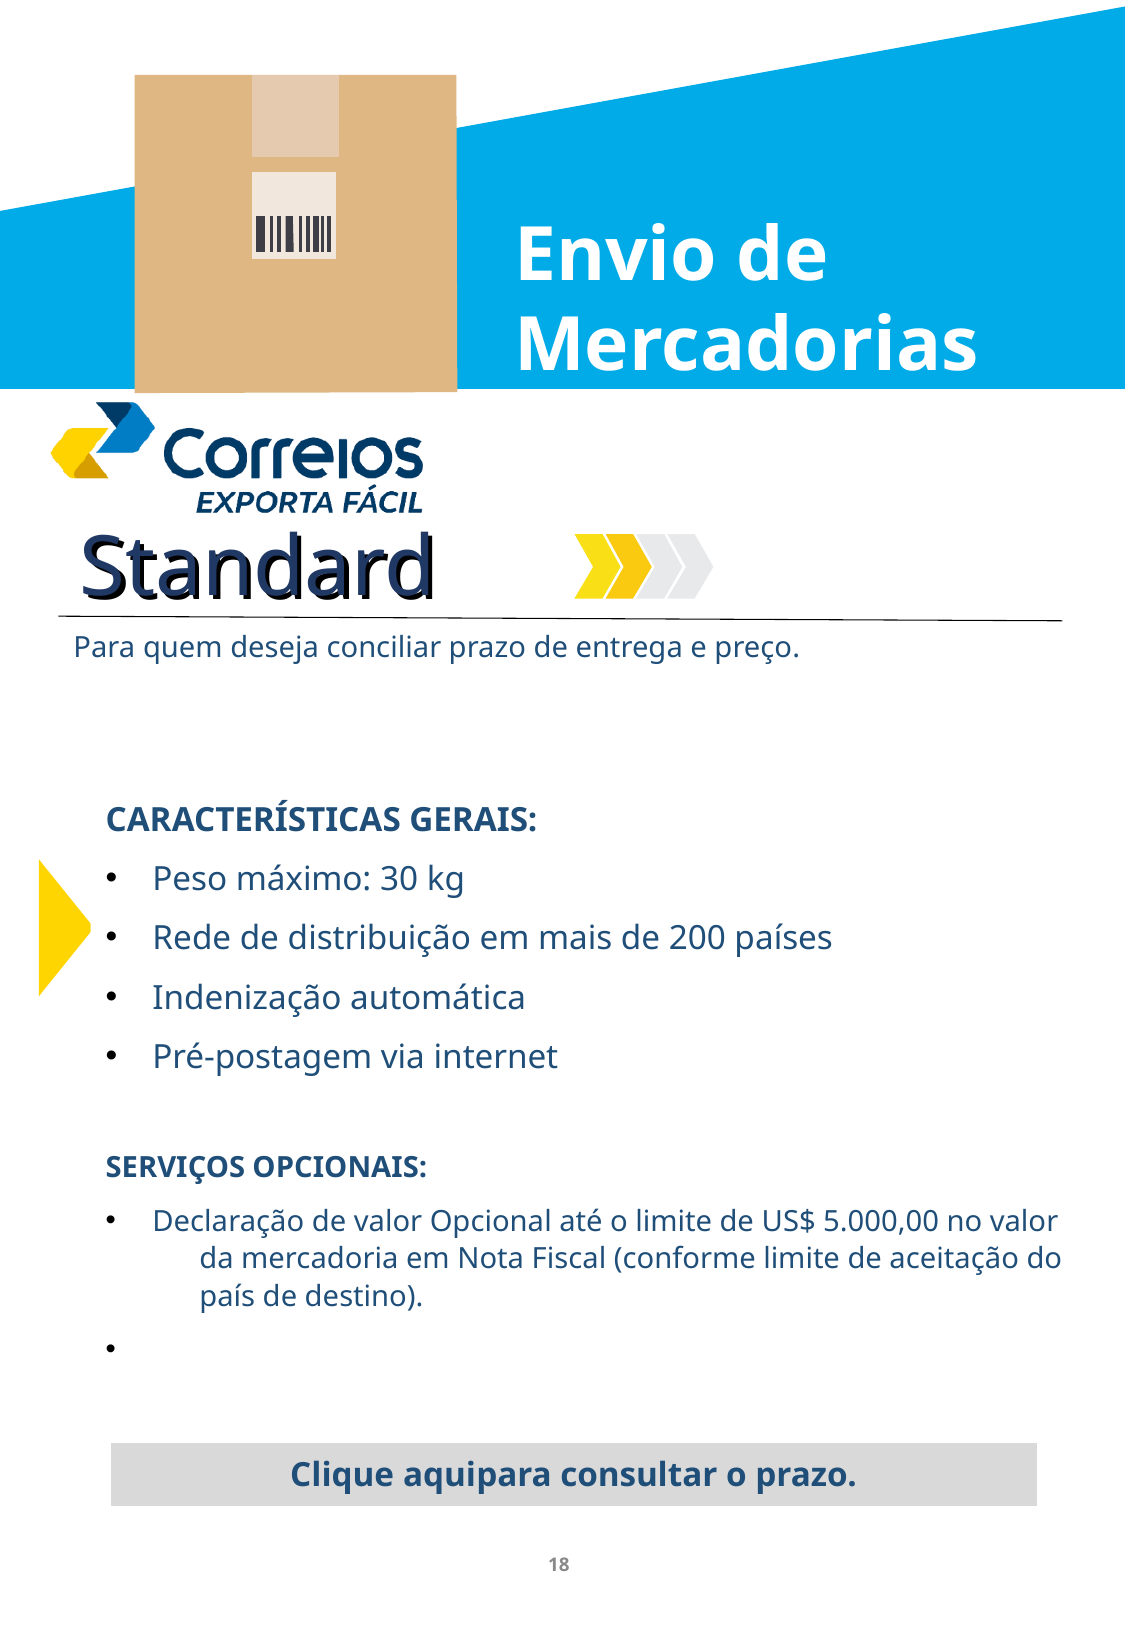

Envio de Mercadorias
Standard
Para quem deseja conciliar prazo de entrega e preço.
CARACTERÍSTICAS GERAIS:
Peso máximo: 30 kg
Rede de distribuição em mais de 200 países
Indenização automática
Pré-postagem via internet
SERVIÇOS OPCIONAIS:
Declaração de valor Opcional até o limite de US$ 5.000,00 no valor da mercadoria em Nota Fiscal (conforme limite de aceitação do país de destino).
Clique aquipara consultar o prazo.